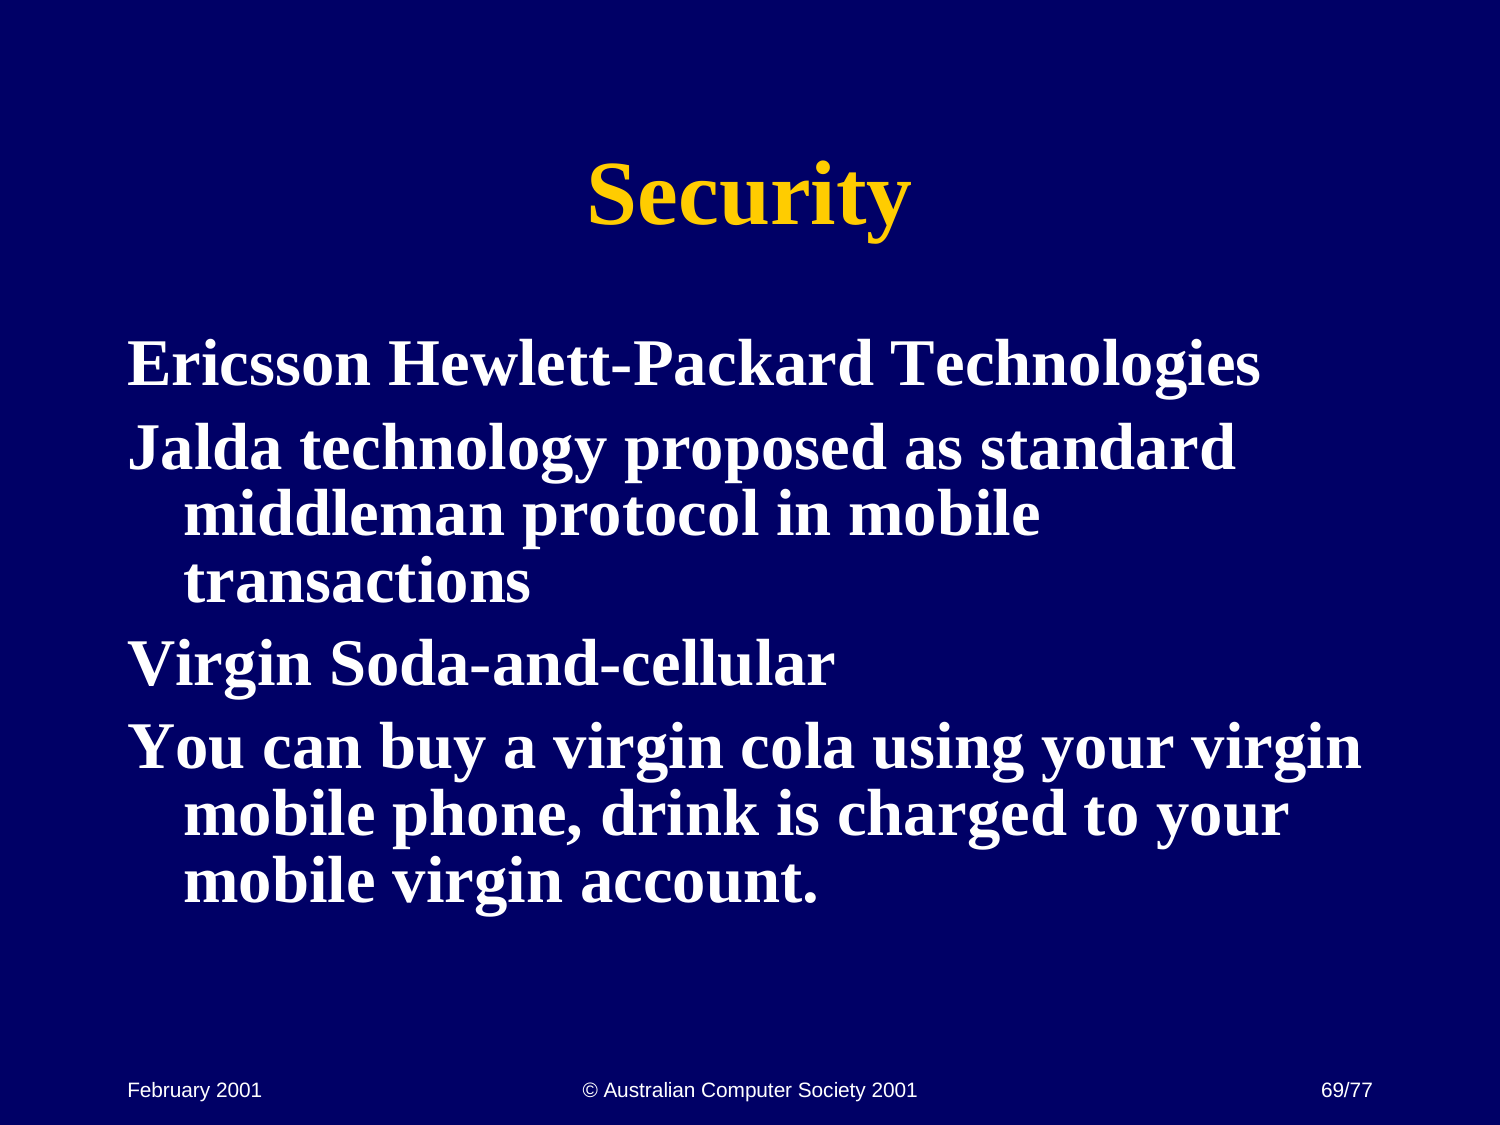

# Security
Ericsson Hewlett-Packard Technologies
Jalda technology proposed as standard middleman protocol in mobile transactions
Virgin Soda-and-cellular
You can buy a virgin cola using your virgin mobile phone, drink is charged to your mobile virgin account.
February 2001
© Australian Computer Society 2001
69